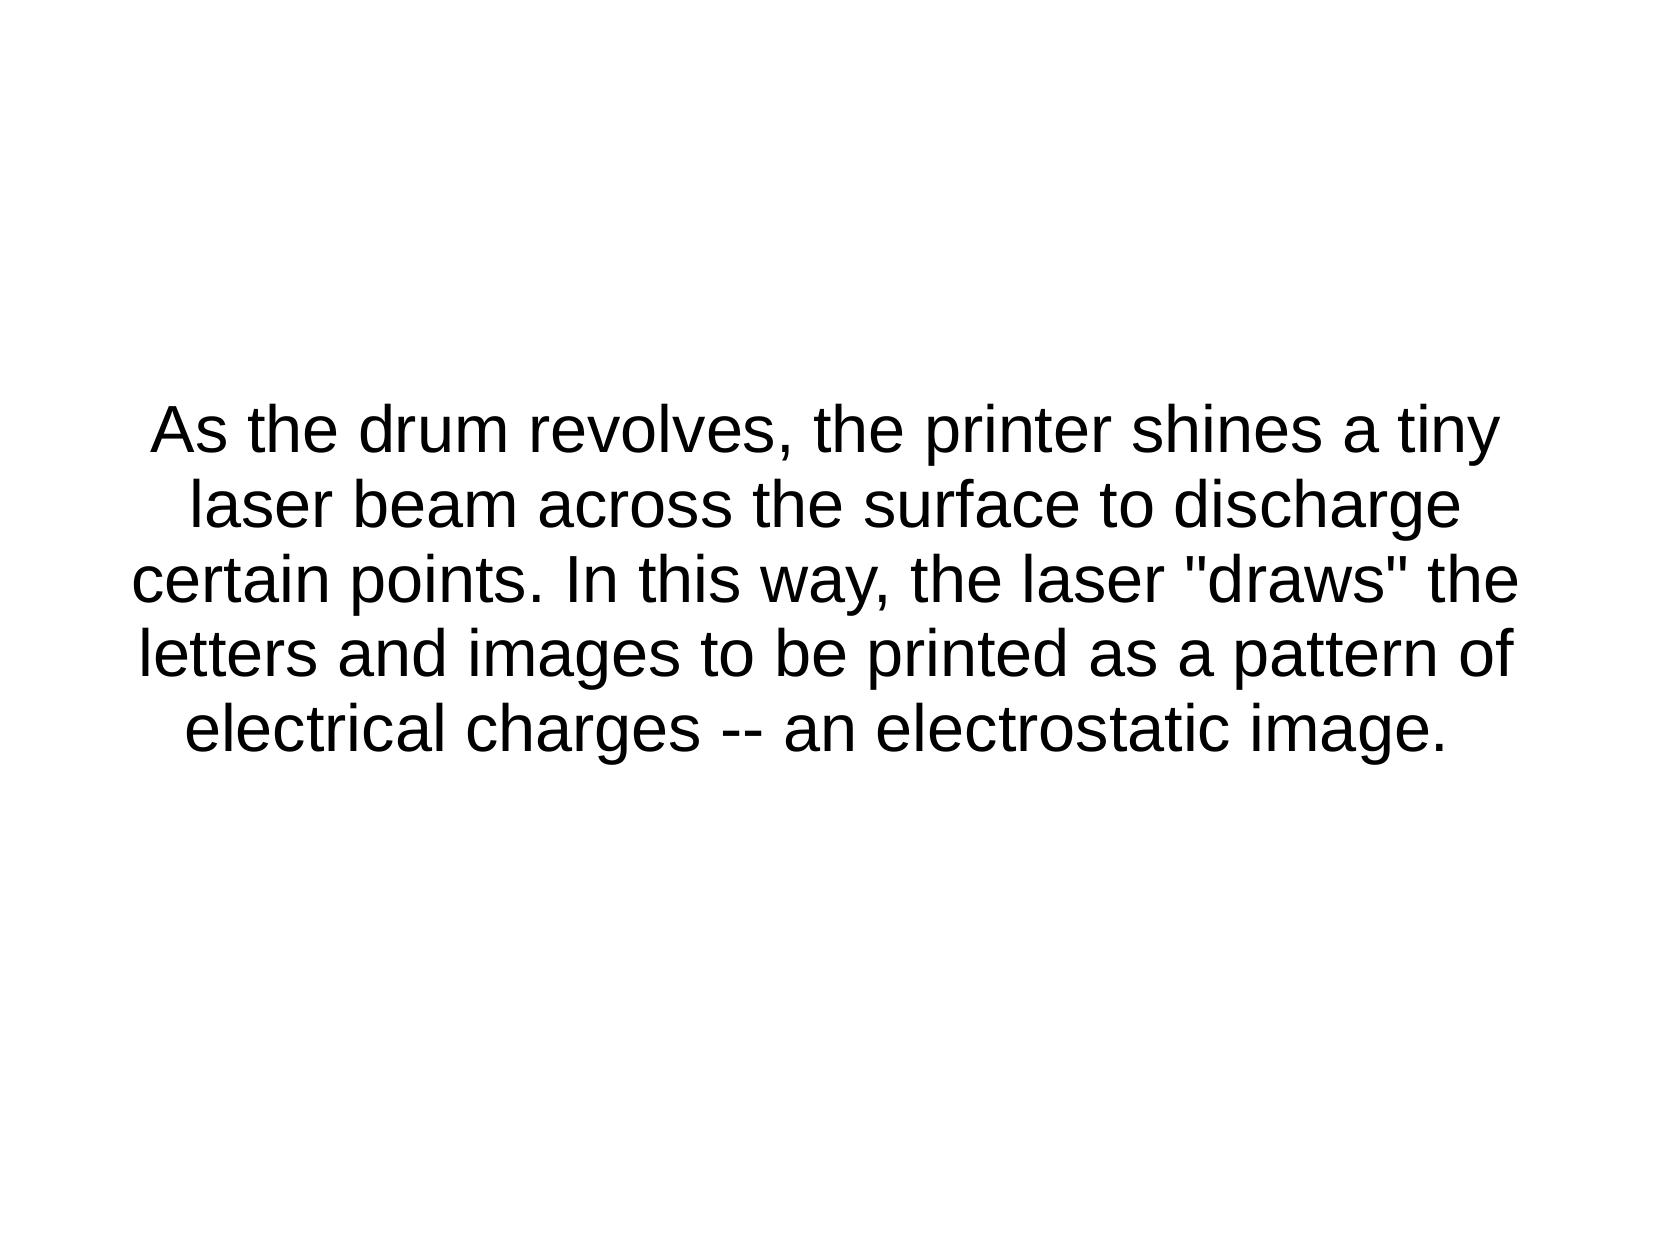

# As the drum revolves, the printer shines a tiny laser beam across the surface to discharge certain points. In this way, the laser "draws" the letters and images to be printed as a pattern of electrical charges -- an electrostatic image.